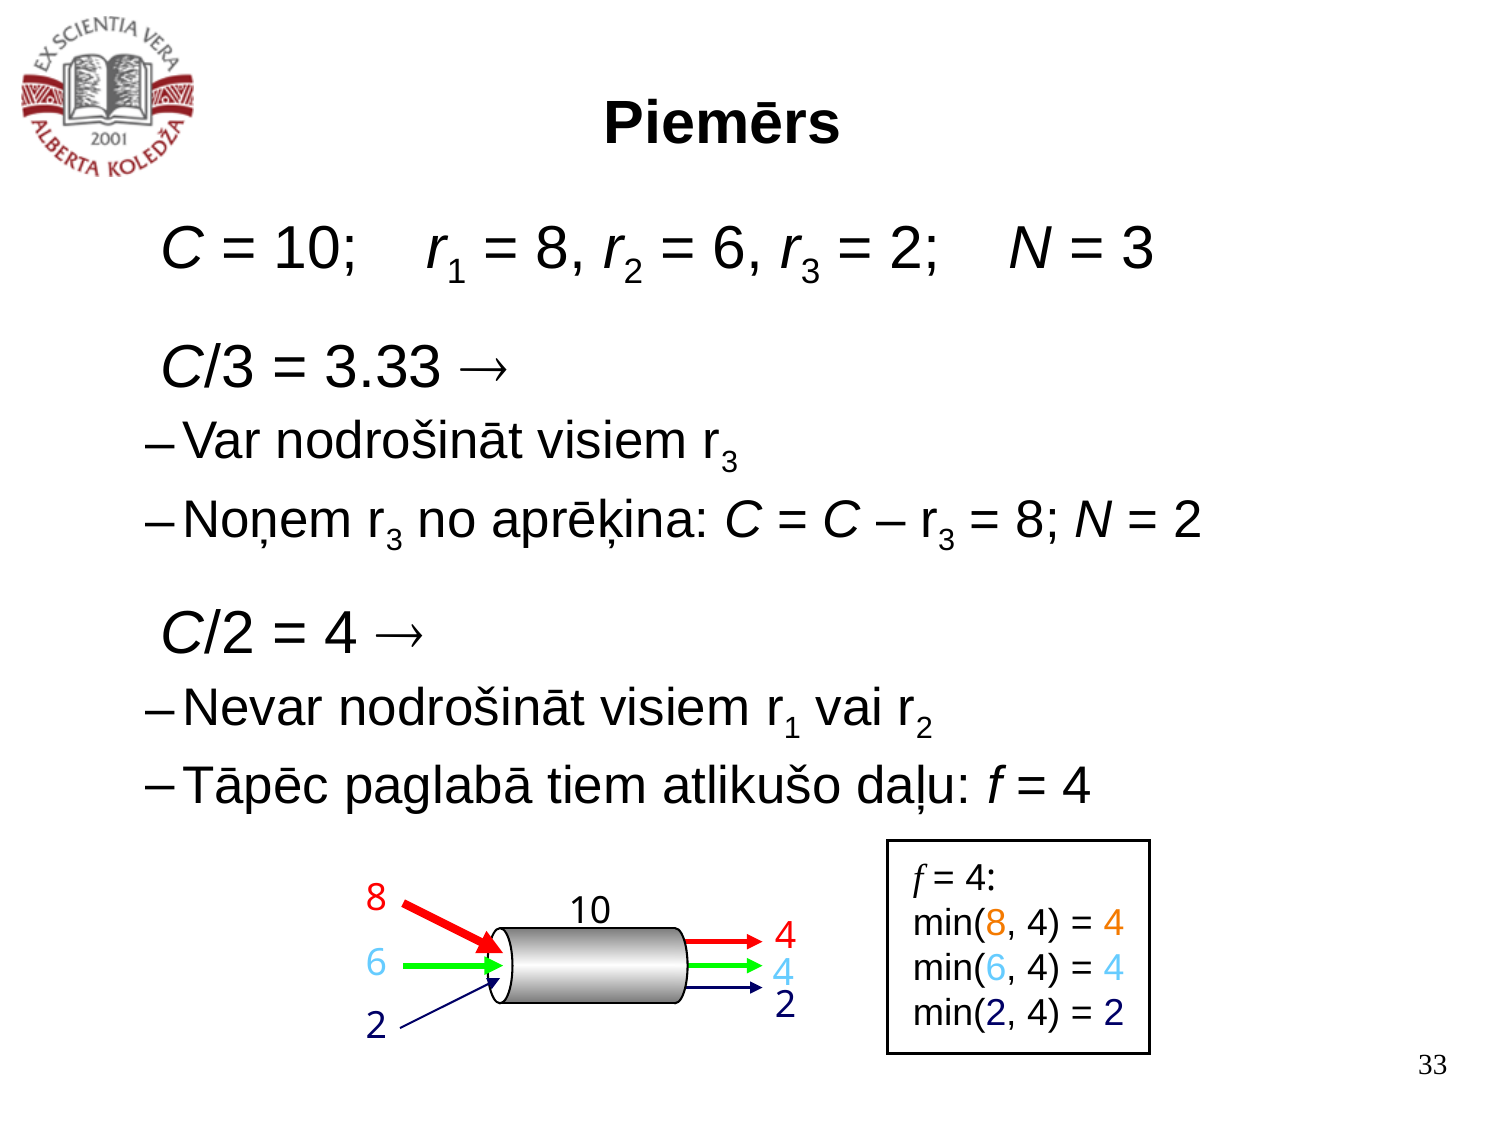

# Piemērs
C = 10; r1 = 8, r2 = 6, r3 = 2; N = 3
C/3 = 3.33 
Var nodrošināt visiem r3
Noņem r3 no aprēķina: C = C – r3 = 8; N = 2
C/2 = 4 
Nevar nodrošināt visiem r1 vai r2
Tāpēc paglabā tiem atlikušo daļu: f = 4
f = 4:
min(8, 4) = 4
min(6, 4) = 4
min(2, 4) = 2
8
10
4
6
4
2
2